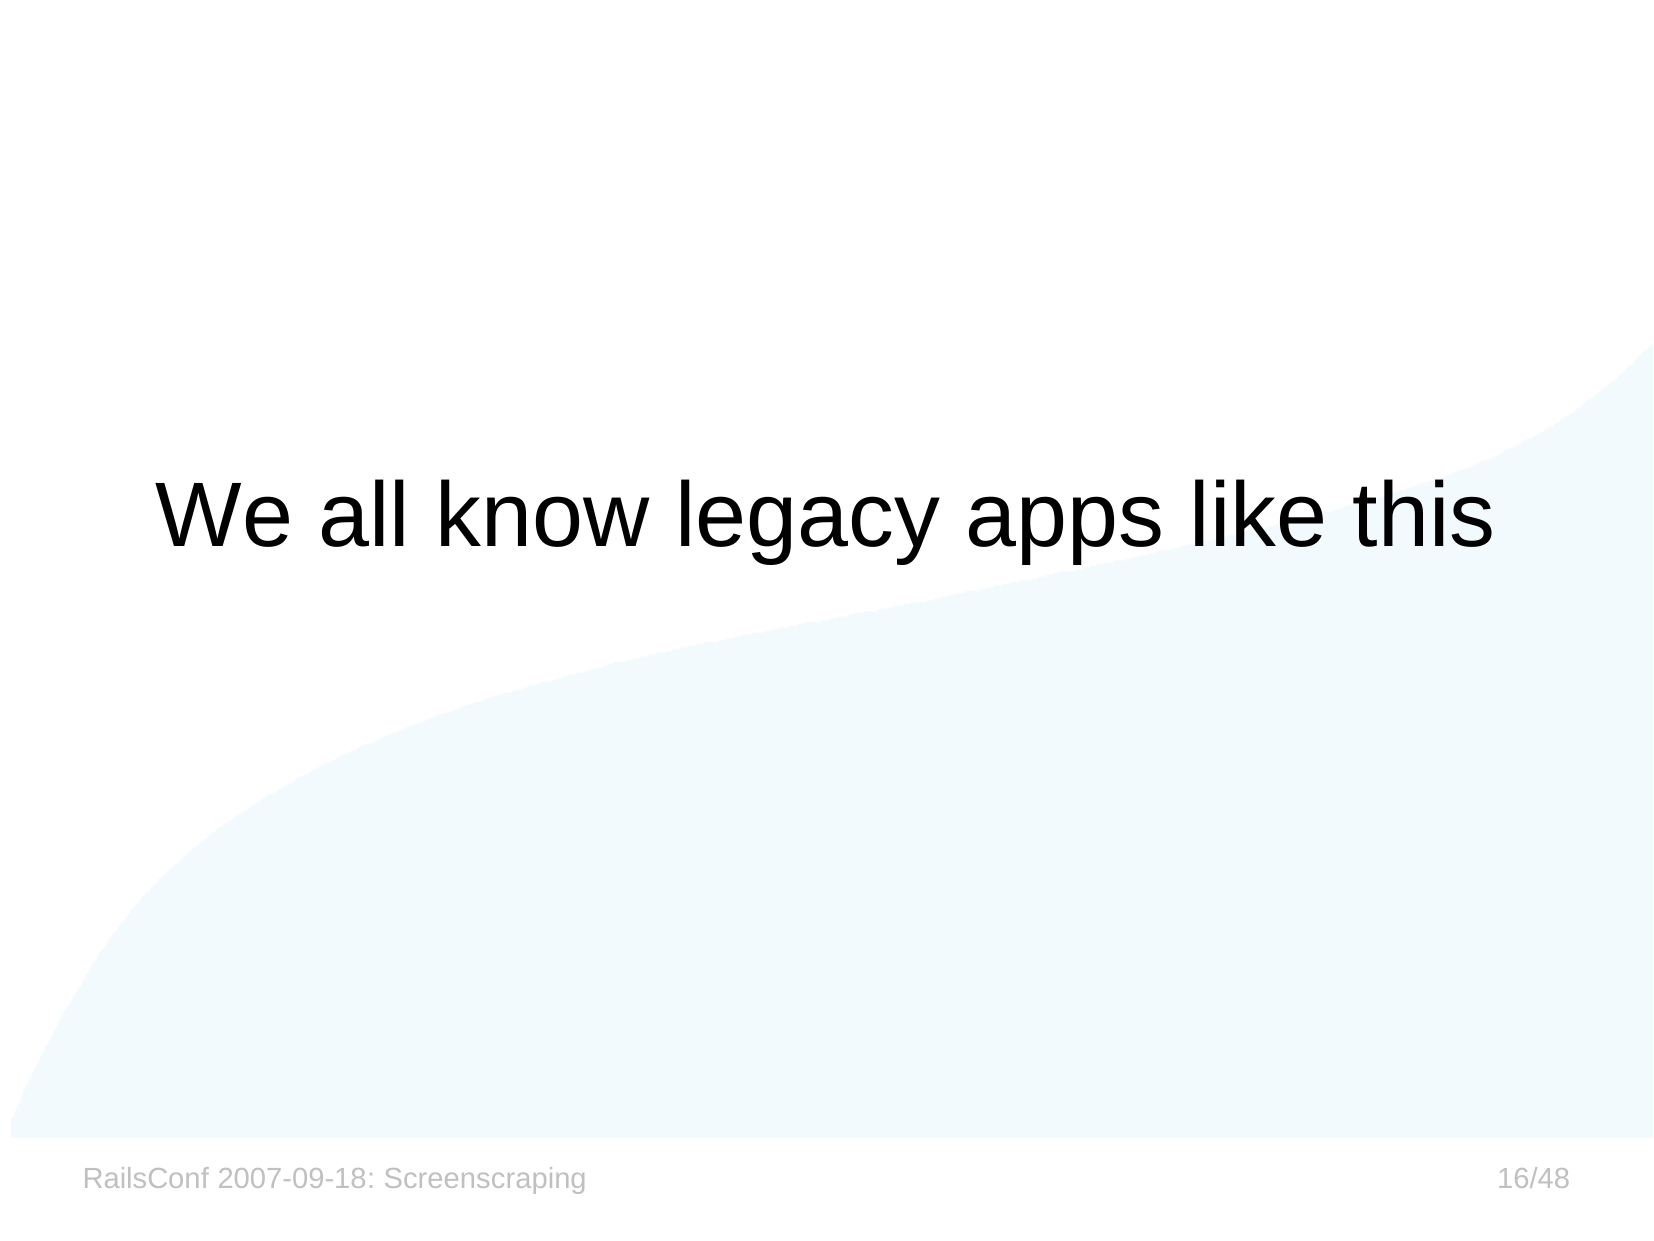

# We all know legacy apps like this
2007-09-18
16